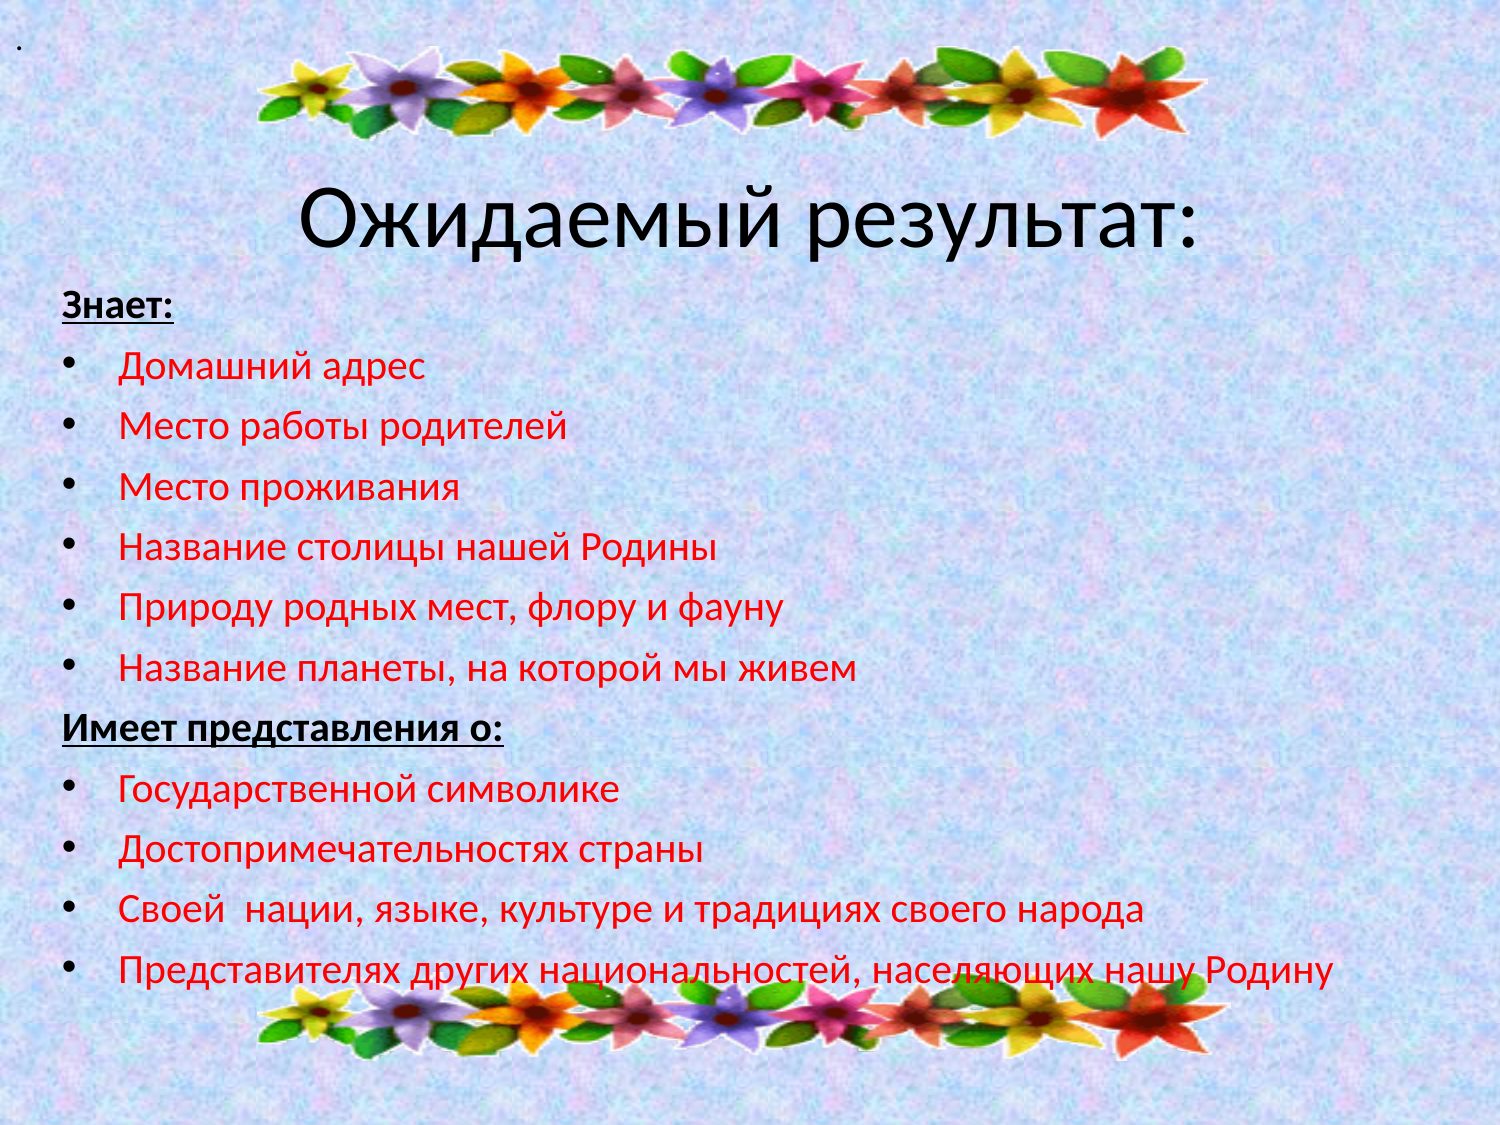

.
# Ожидаемый результат:
Знает:
Домашний адрес
Место работы родителей
Место проживания
Название столицы нашей Родины
Природу родных мест, флору и фауну
Название планеты, на которой мы живем
Имеет представления о:
Государственной символике
Достопримечательностях страны
Своей нации, языке, культуре и традициях своего народа
Представителях других национальностей, населяющих нашу Родину